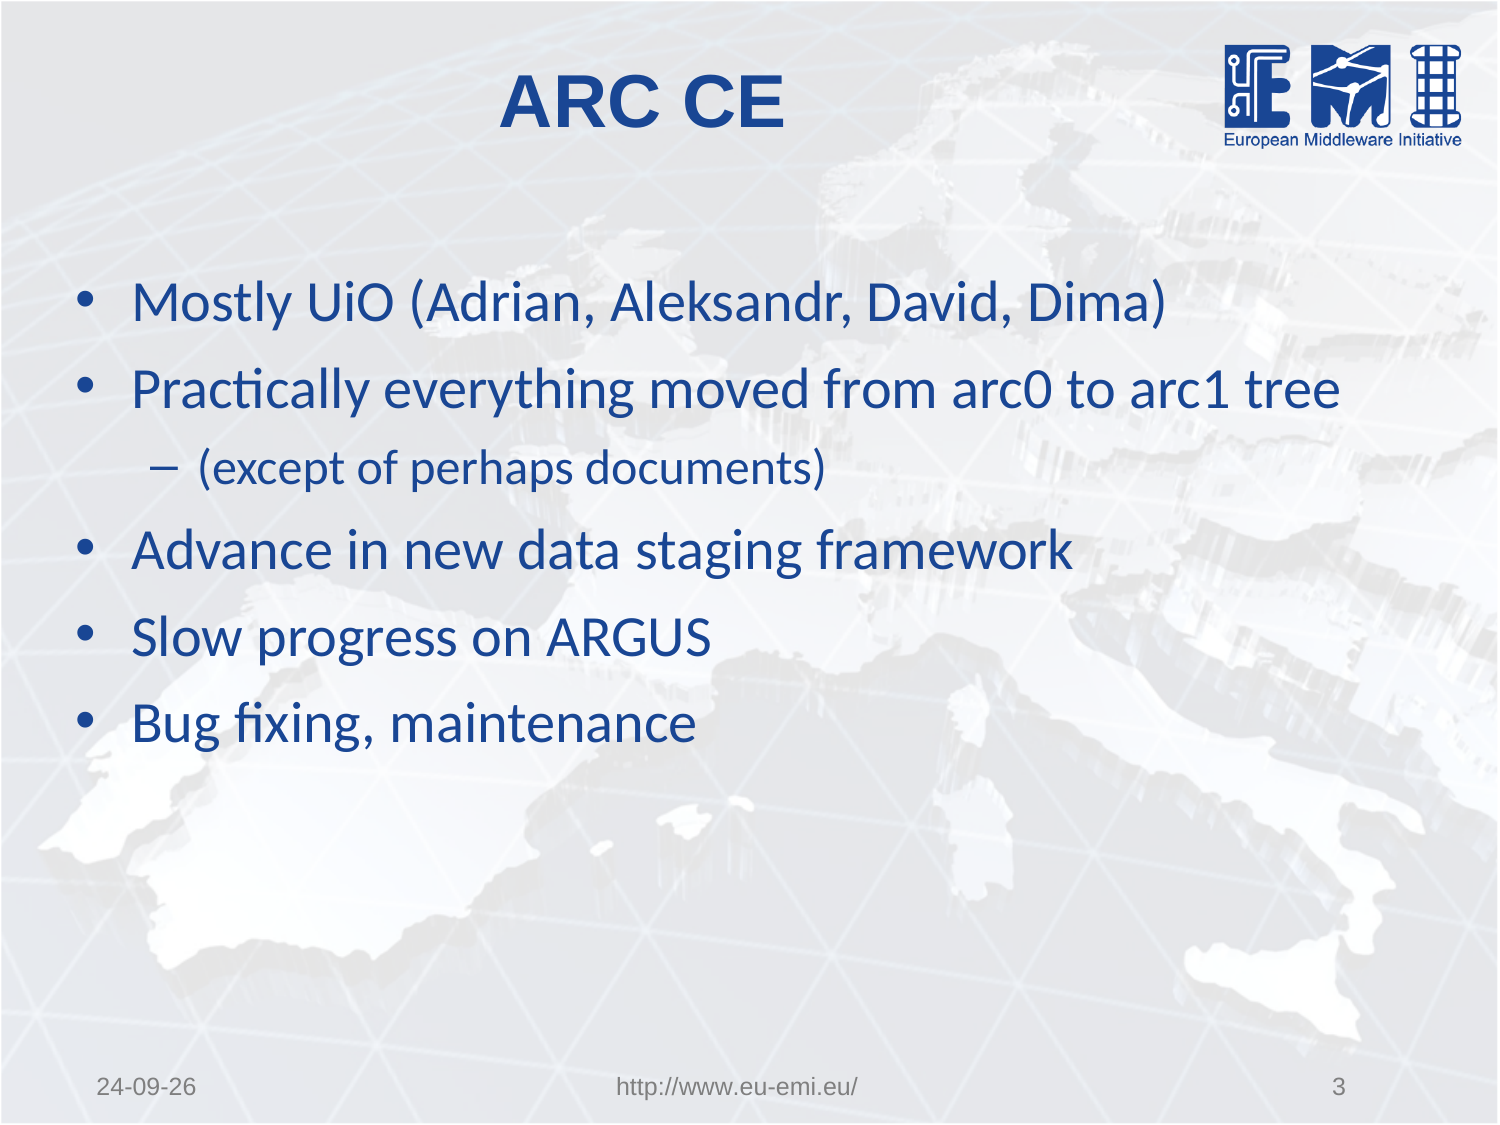

# ARC CE
Mostly UiO (Adrian, Aleksandr, David, Dima)
Practically everything moved from arc0 to arc1 tree
(except of perhaps documents)
Advance in new data staging framework
Slow progress on ARGUS
Bug fixing, maintenance